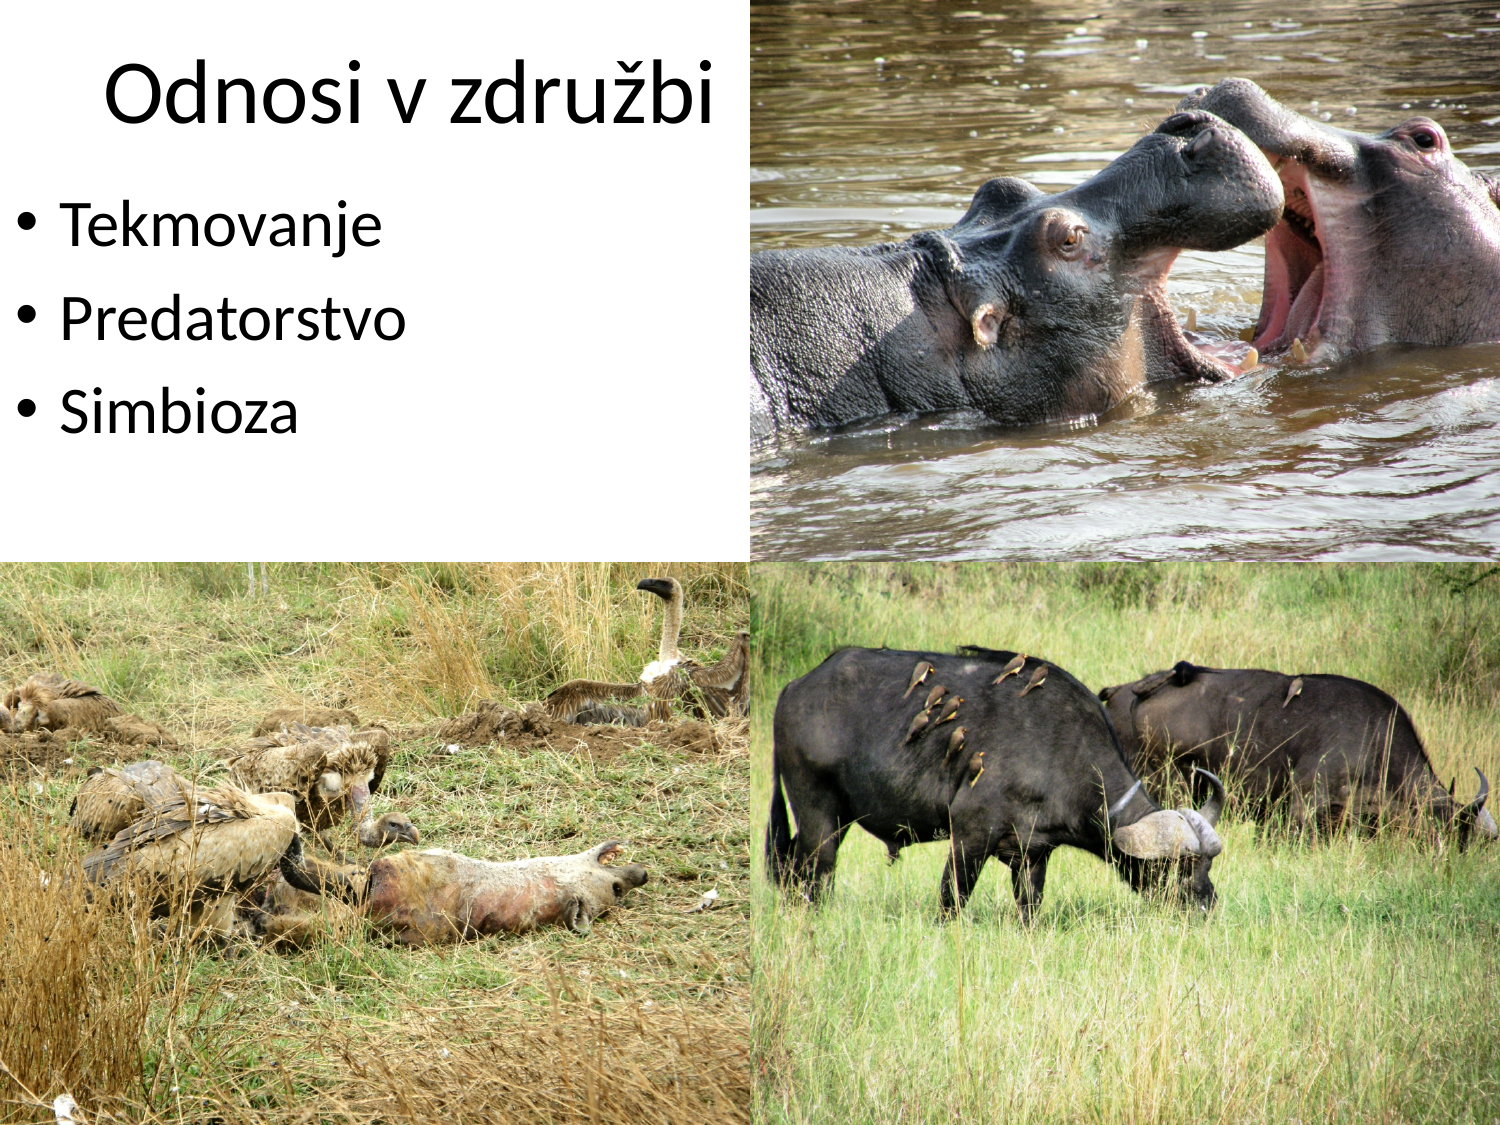

# Odnosi v združbi
Tekmovanje
Predatorstvo
Simbioza